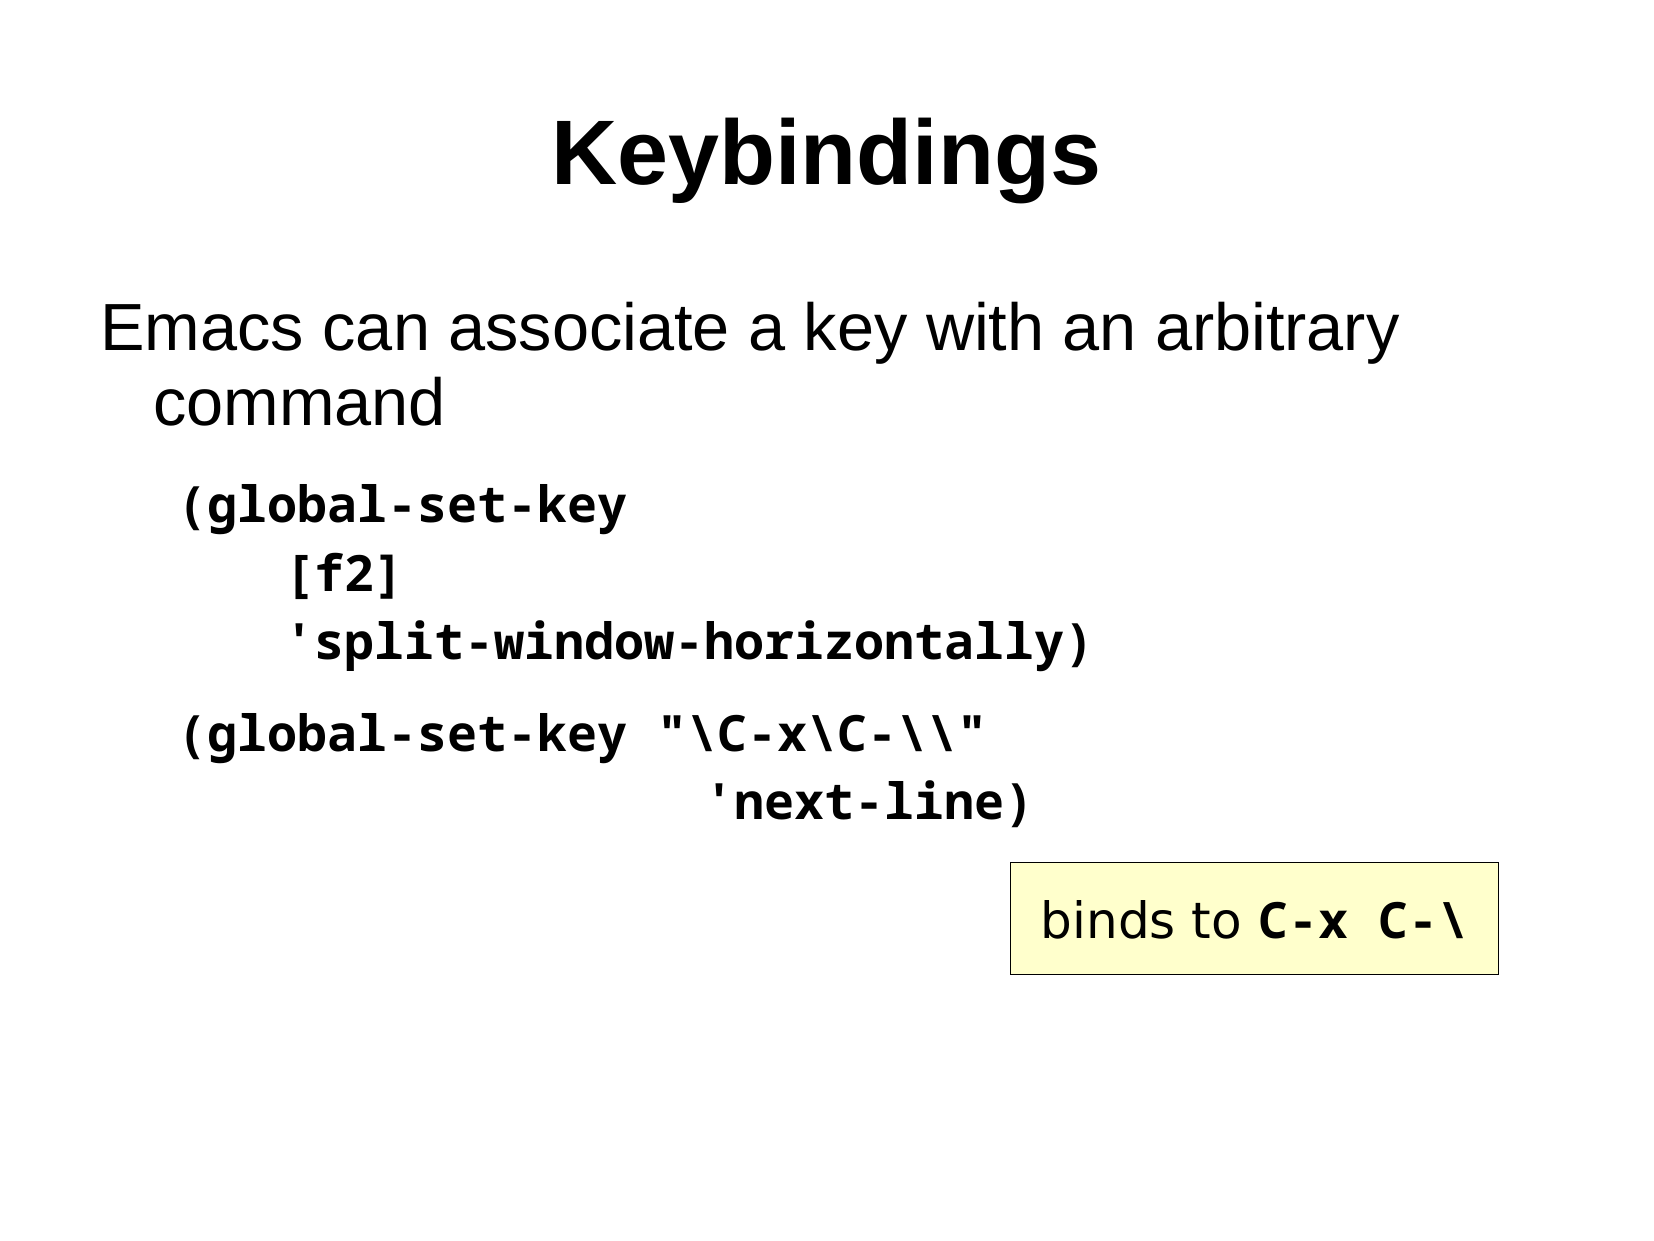

# Keybindings
Emacs can associate a key with an arbitrary command
(global-set-key
 [f2]
 'split-window-horizontally)
(global-set-key "\C-x\C-\\"
 'next-line)
binds to C-x C-\